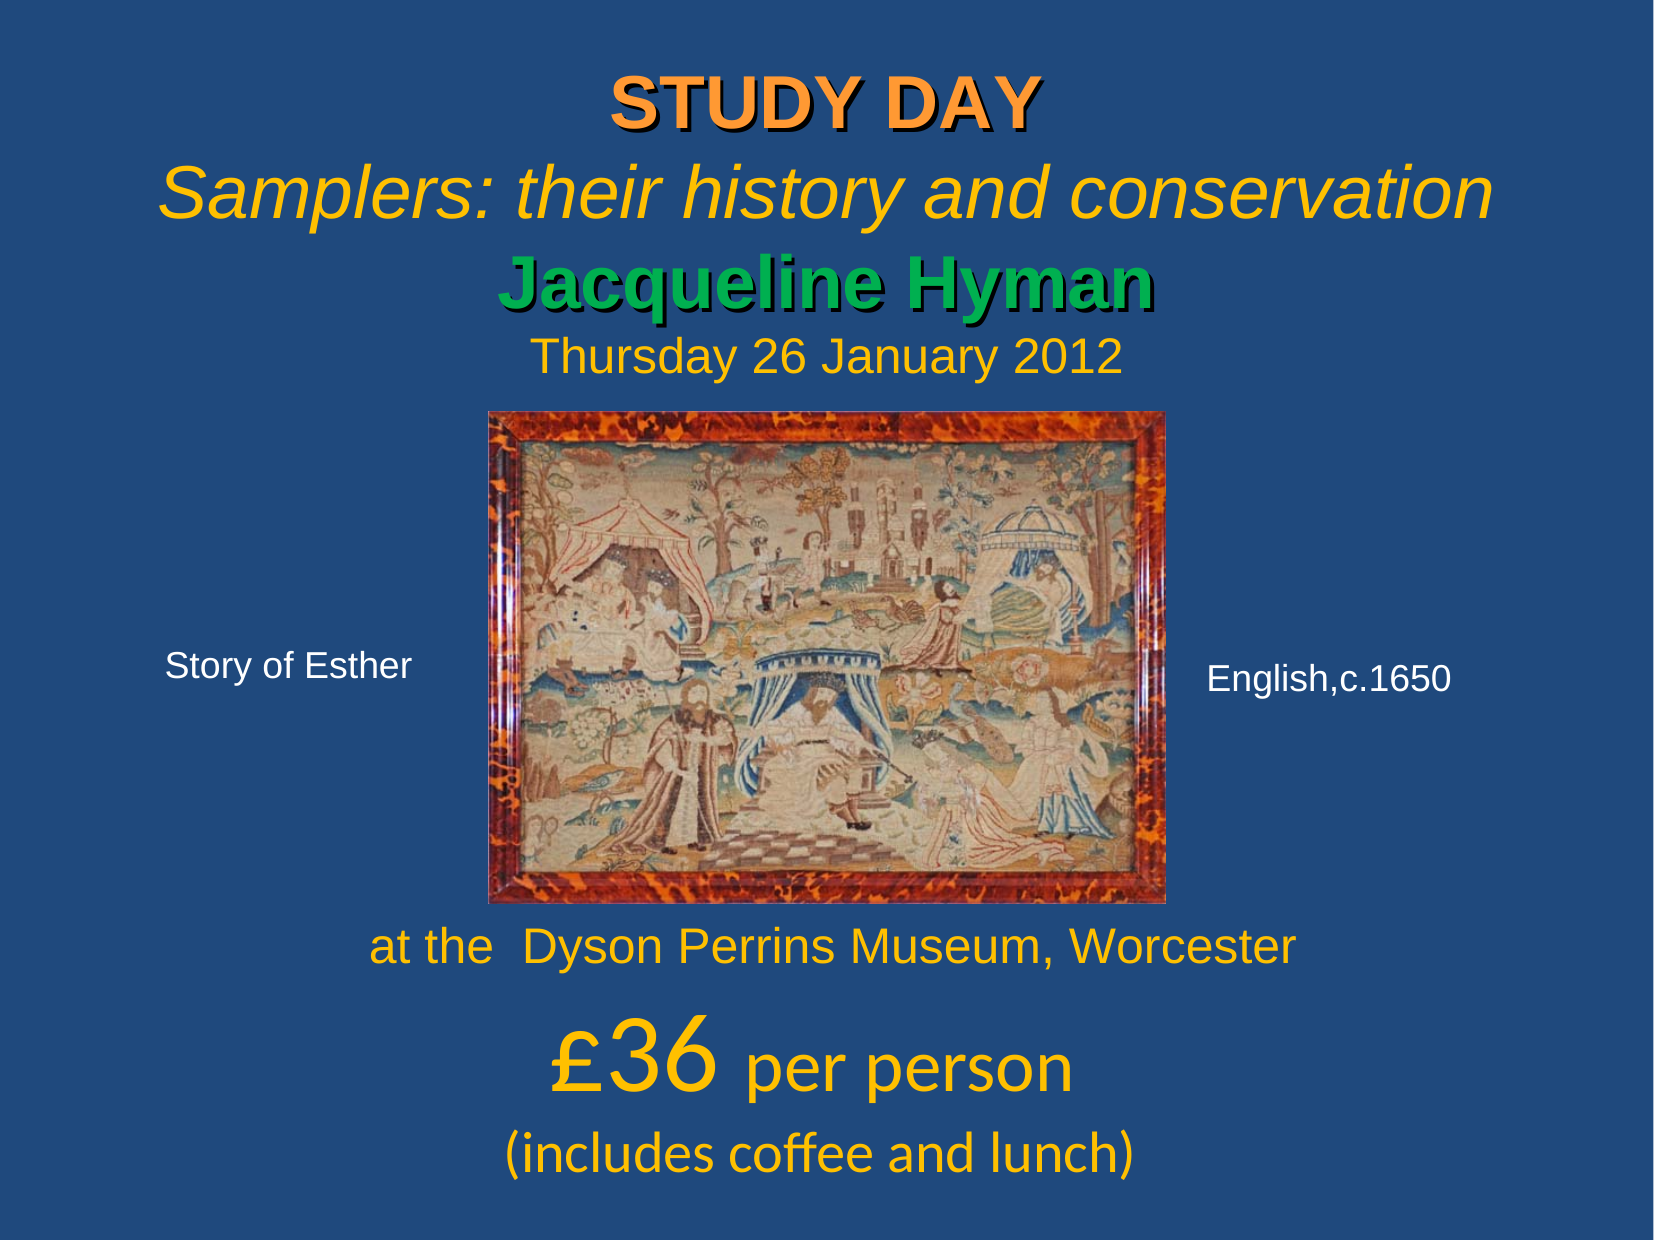

# STUDY DAY Samplers: their history and conservation Jacqueline Hyman Thursday 26 January 2012
Story of Esther
English,c.1650
at the Dyson Perrins Museum, Worcester
£36 per person
(includes coffee and lunch)